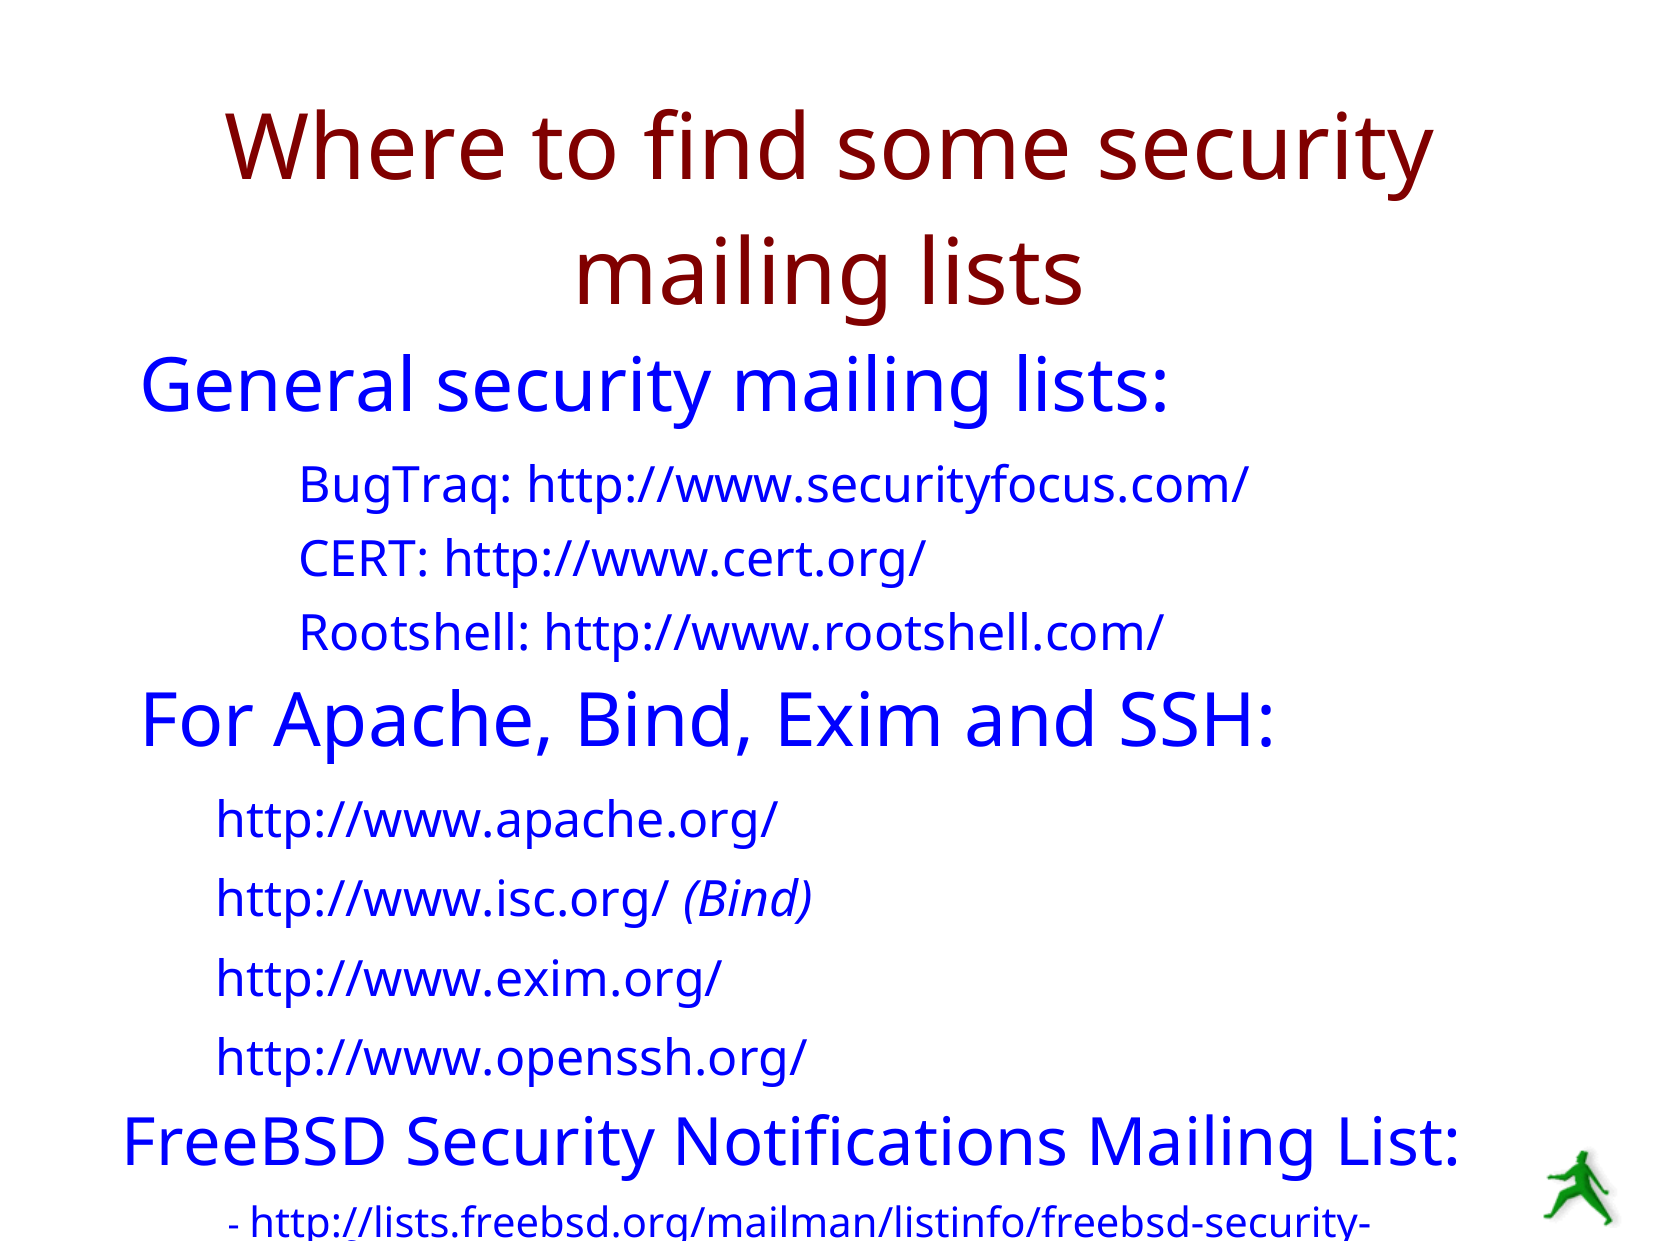

# Where to find some security mailing lists
General security mailing lists:
BugTraq: http://www.securityfocus.com/
CERT: http://www.cert.org/
Rootshell: http://www.rootshell.com/
For Apache, Bind, Exim and SSH:
http://www.apache.org/
http://www.isc.org/ (Bind)
http://www.exim.org/
http://www.openssh.org/
FreeBSD Security Notifications Mailing List:
- http://lists.freebsd.org/mailman/listinfo/freebsd-security-notifications